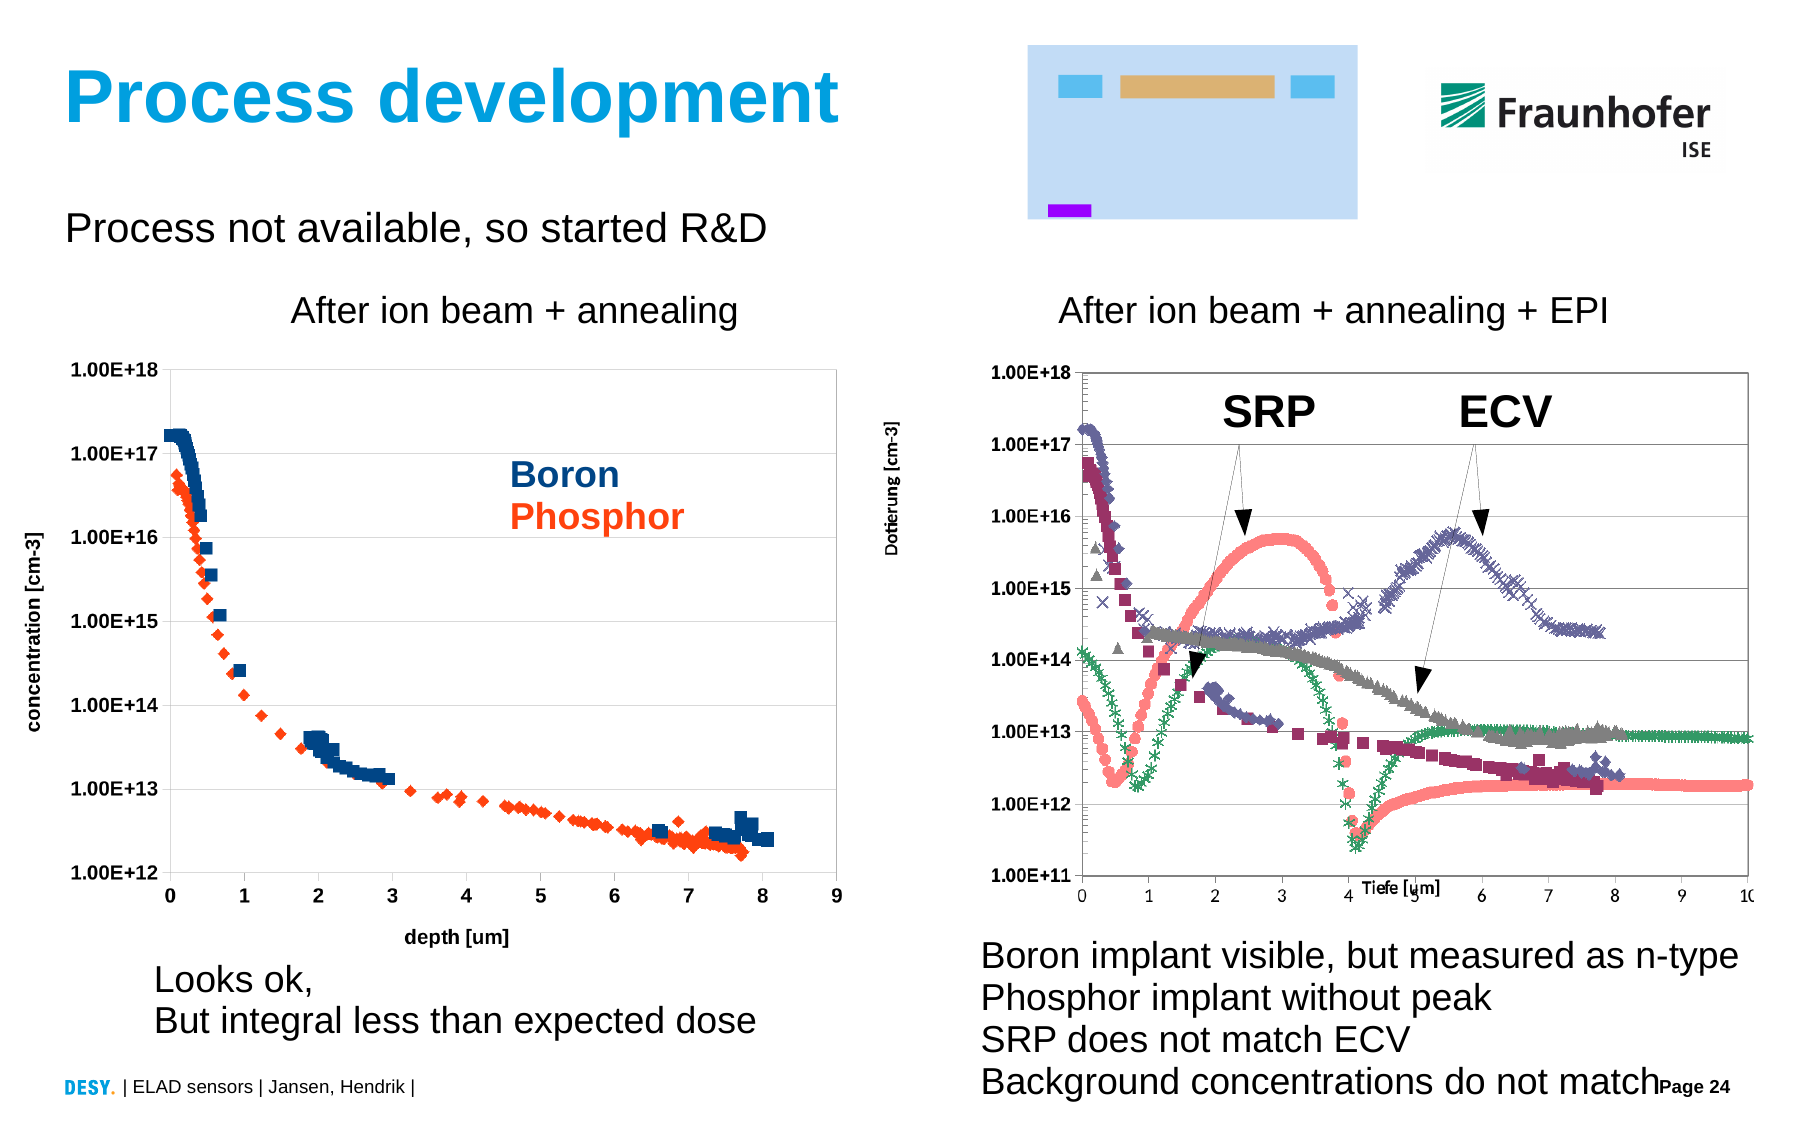

# Process development
Process not available, so started R&D
After ion beam + annealing
After ion beam + annealing + EPI
SRP
ECV
Boron
Phosphor
Boron implant visible, but measured as n-type
Phosphor implant without peak
SRP does not match ECV
Background concentrations do not match
Looks ok,
But integral less than expected dose